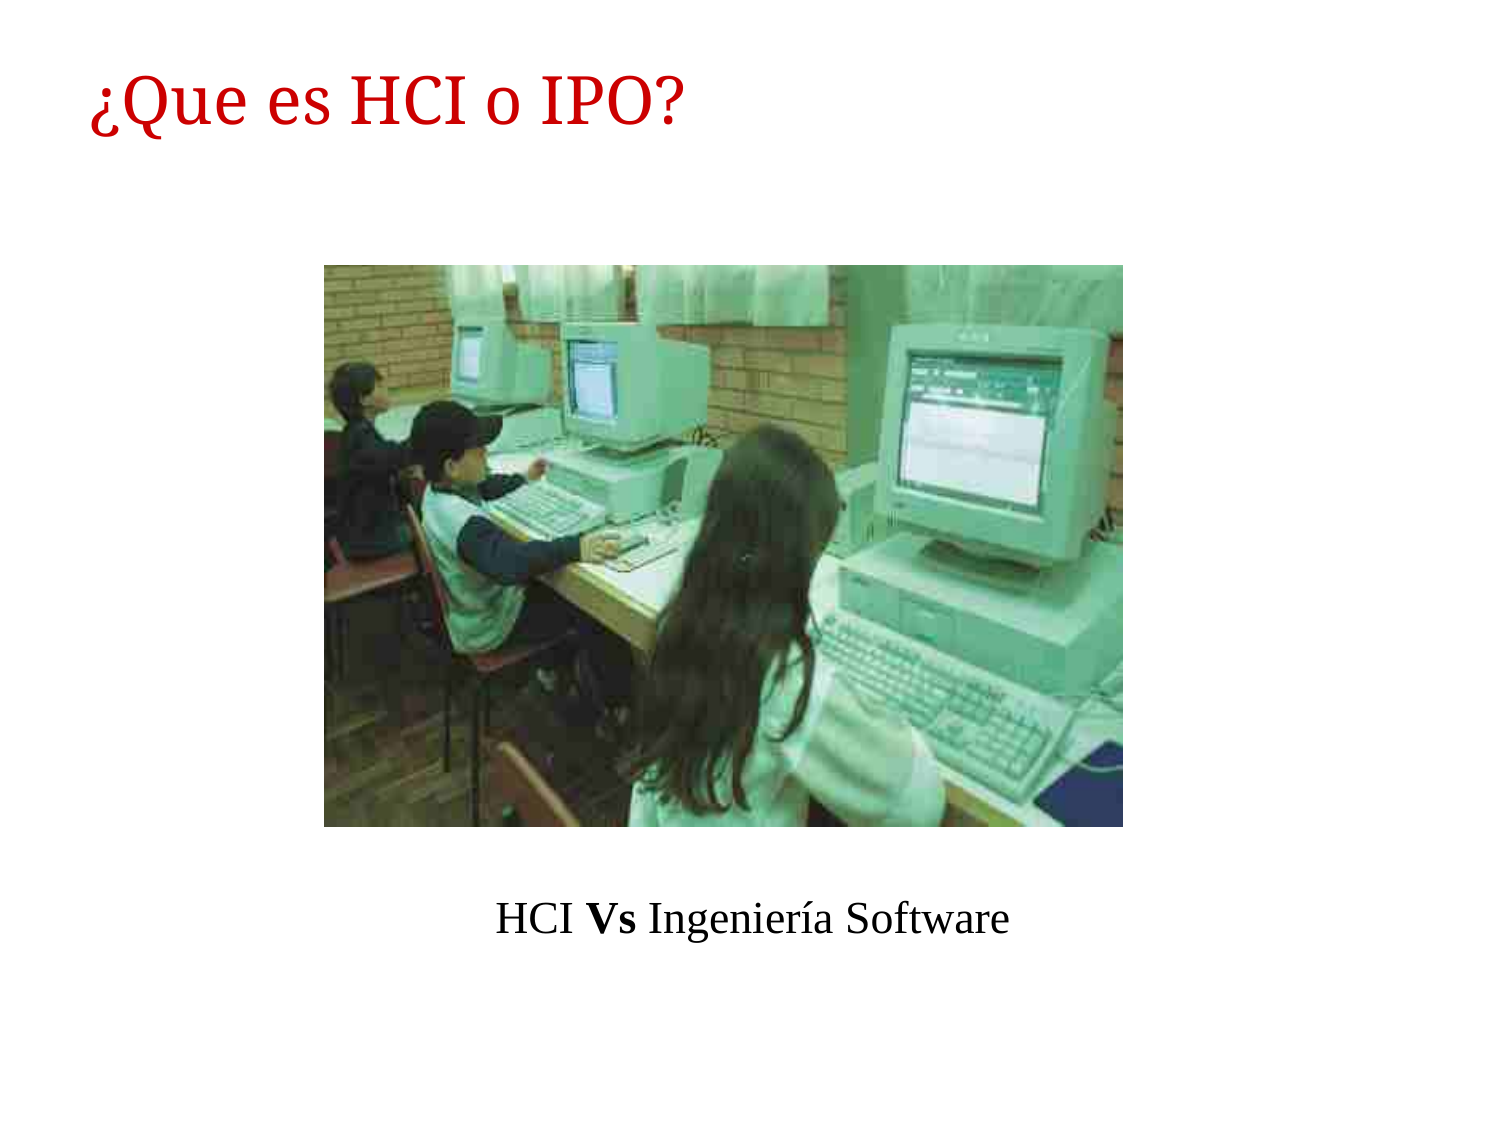

# ¿Que es HCI o IPO?
HCI Vs Ingeniería Software